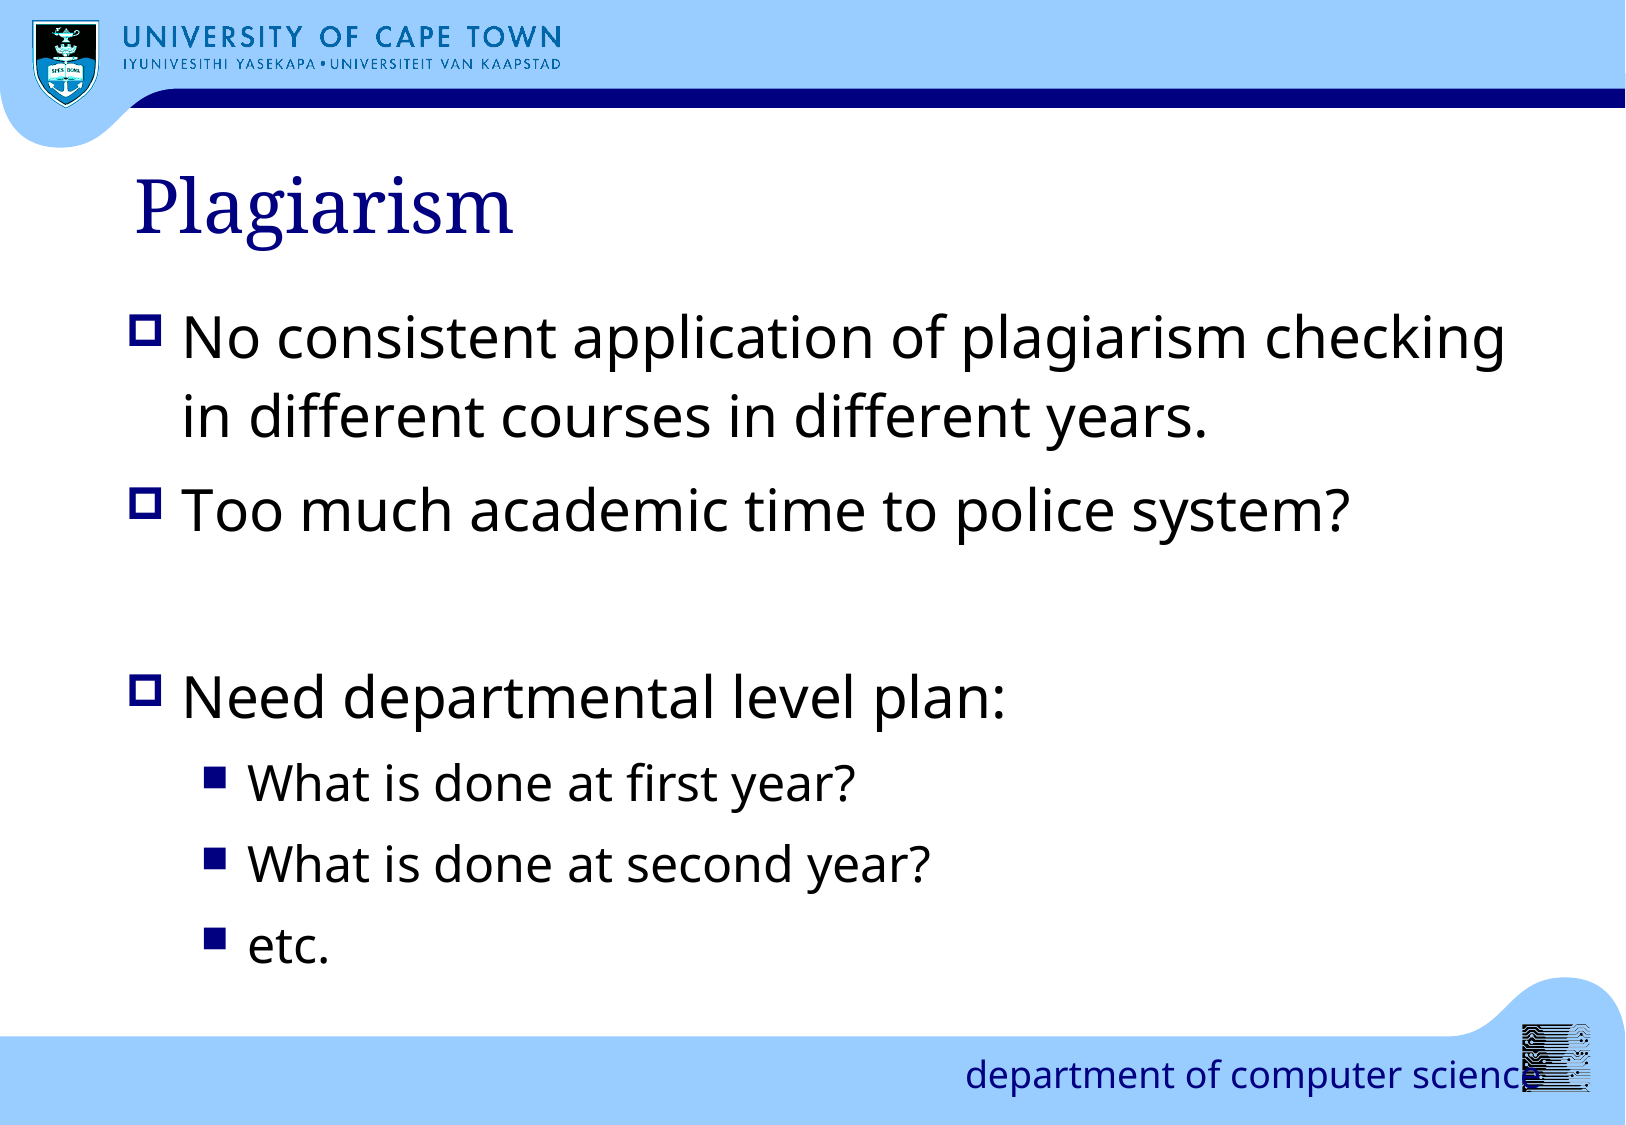

# Plagiarism
No consistent application of plagiarism checking in different courses in different years.
Too much academic time to police system?
Need departmental level plan:
What is done at first year?
What is done at second year?
etc.